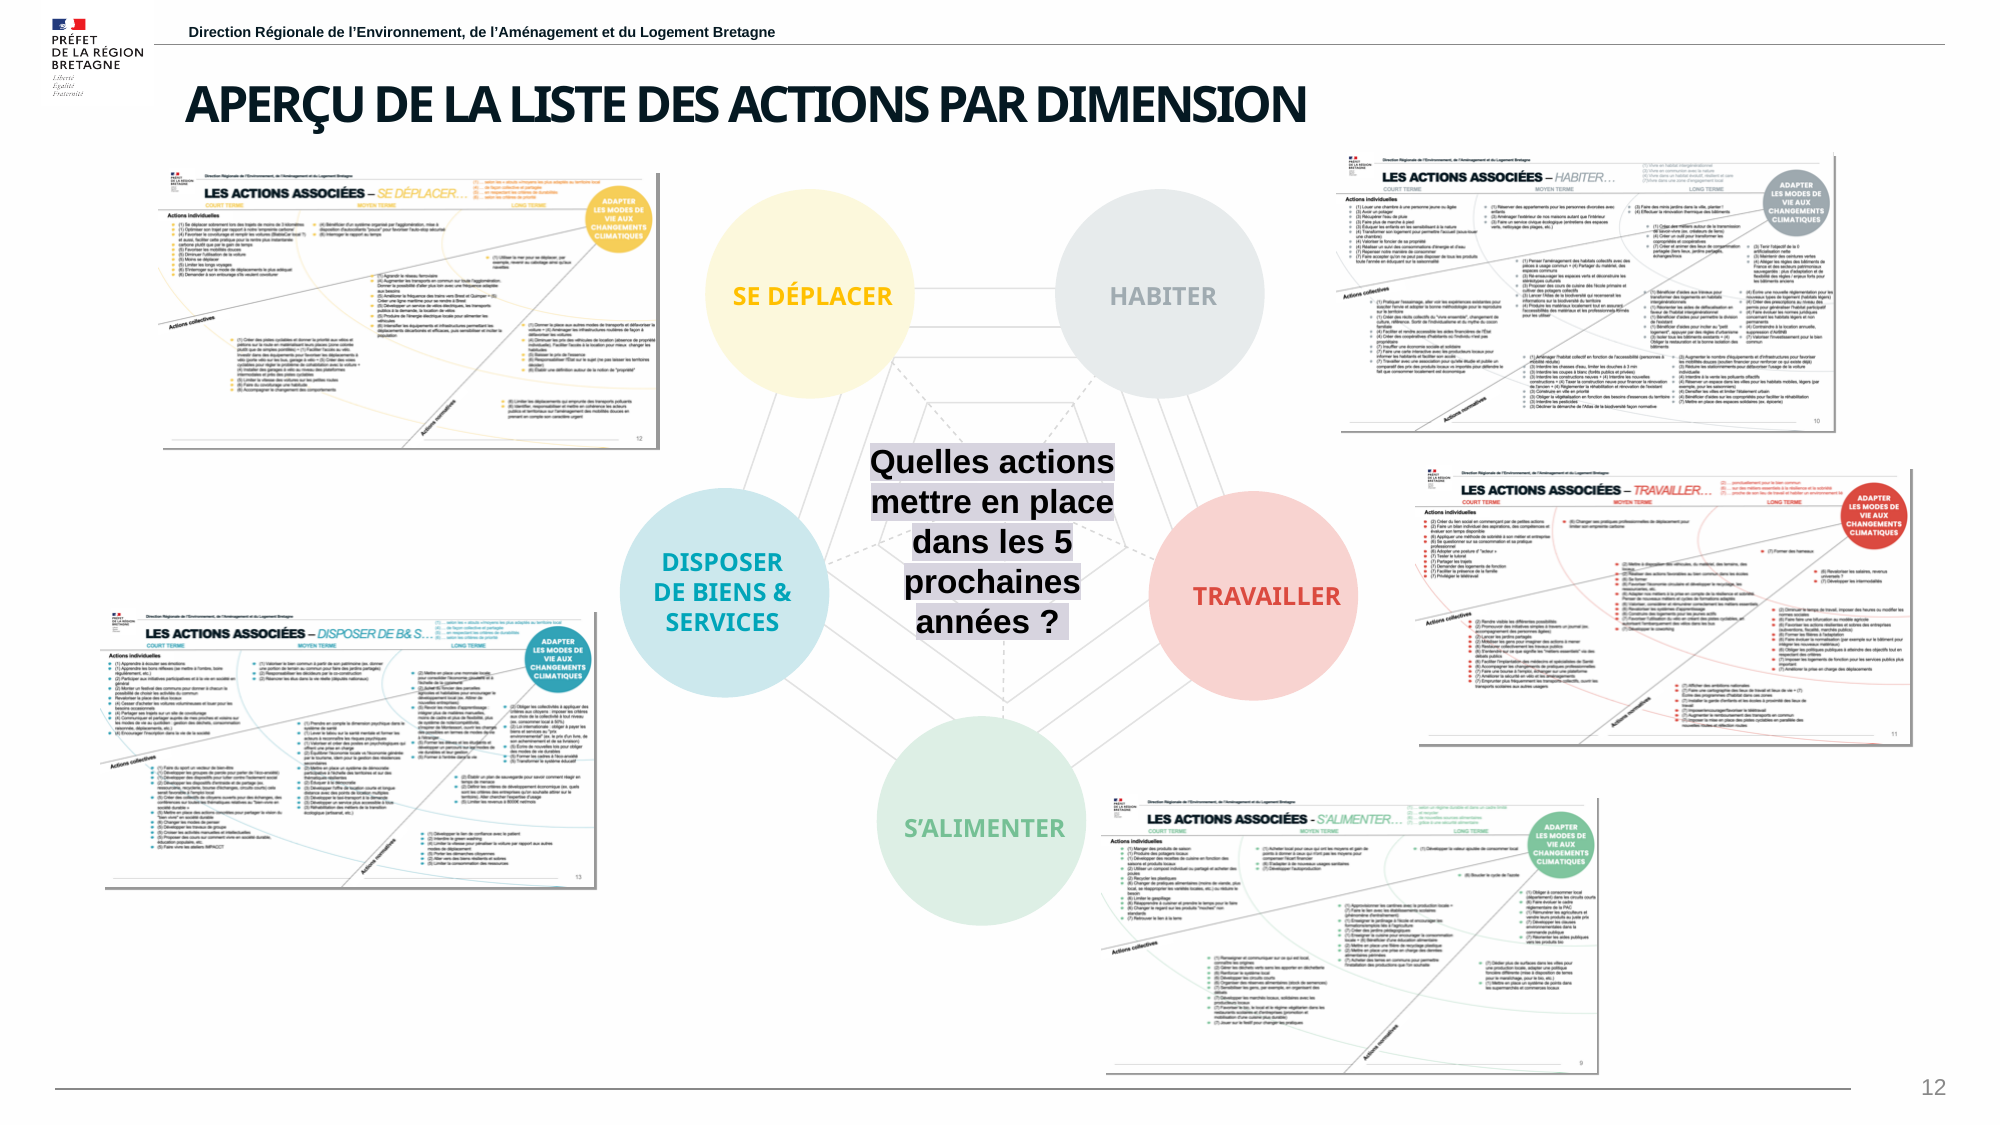

Direction Régionale de l’Environnement, de l’Aménagement et du Logement Bretagne
APERÇU DE LA LISTE DES ACTIONS PAR DIMENSION
SE DÉPLACER
HABITER
TRAVAILLER
S’ALIMENTER
Quelles actions mettre en place dans les 5 prochaines années ?
DISPOSER DE BIENS & SERVICES